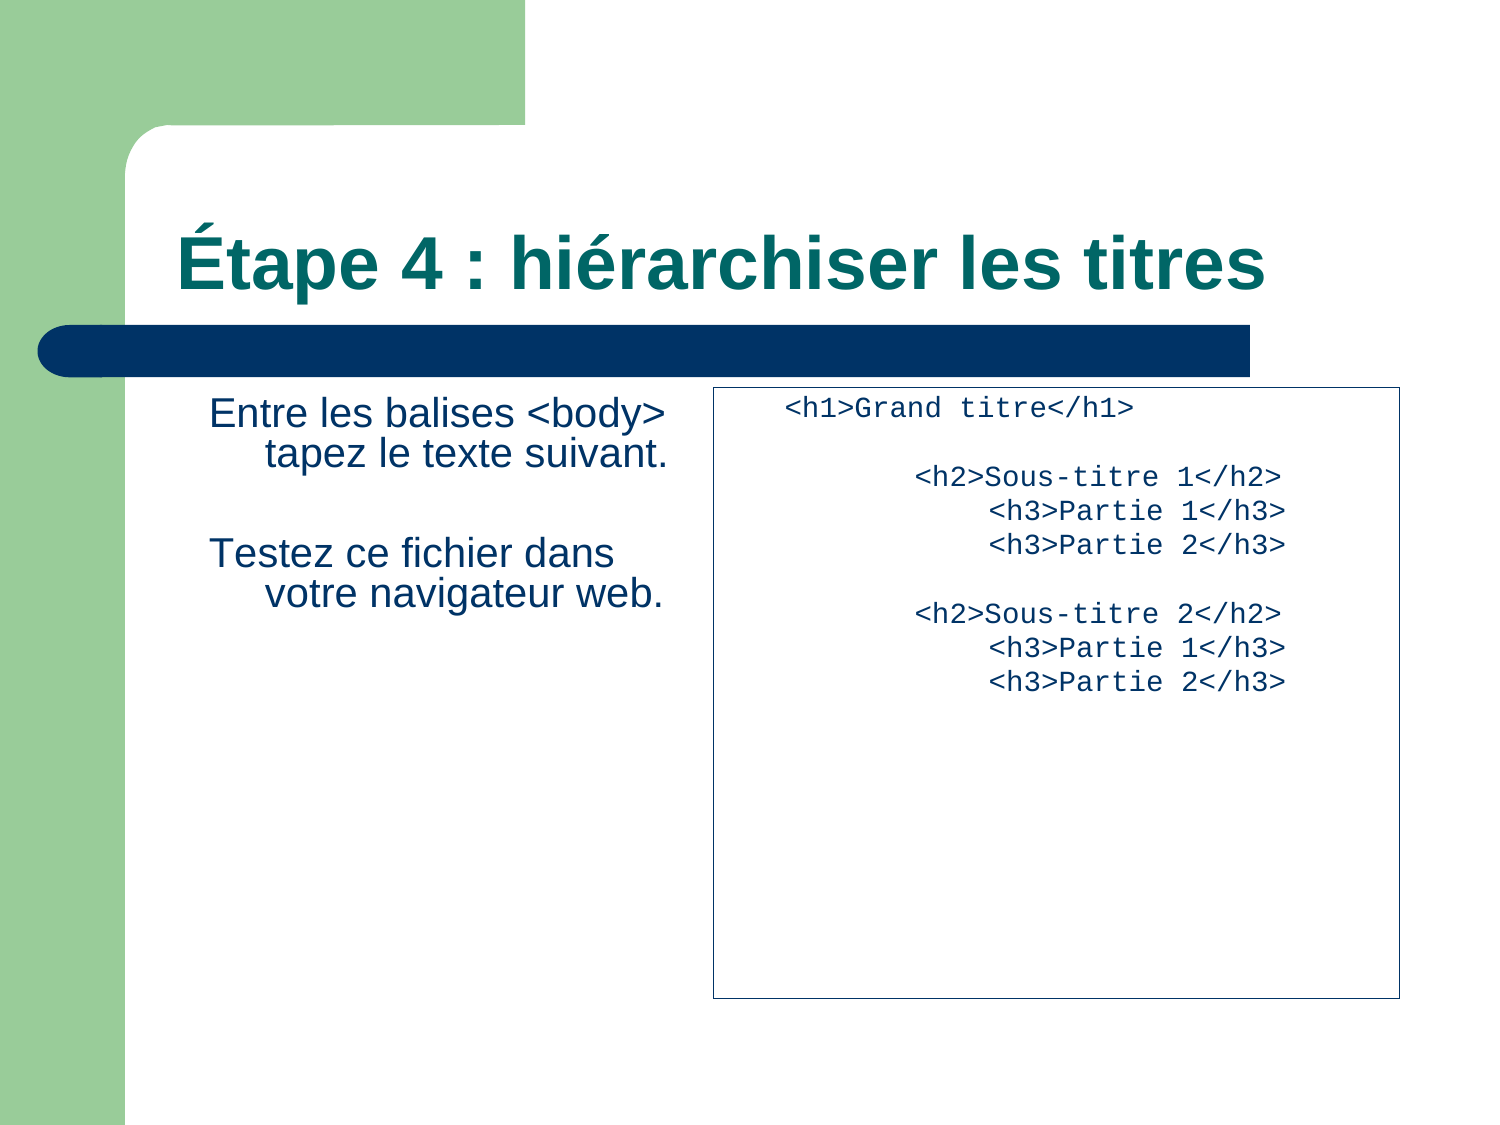

# Étape 4 : hiérarchiser les titres
Entre les balises <body> tapez le texte suivant.
Testez ce fichier dans votre navigateur web.
<h1>Grand titre</h1>
	<h2>Sous-titre 1</h2>
		<h3>Partie 1</h3>
		<h3>Partie 2</h3>
	<h2>Sous-titre 2</h2>
		<h3>Partie 1</h3>
		<h3>Partie 2</h3>